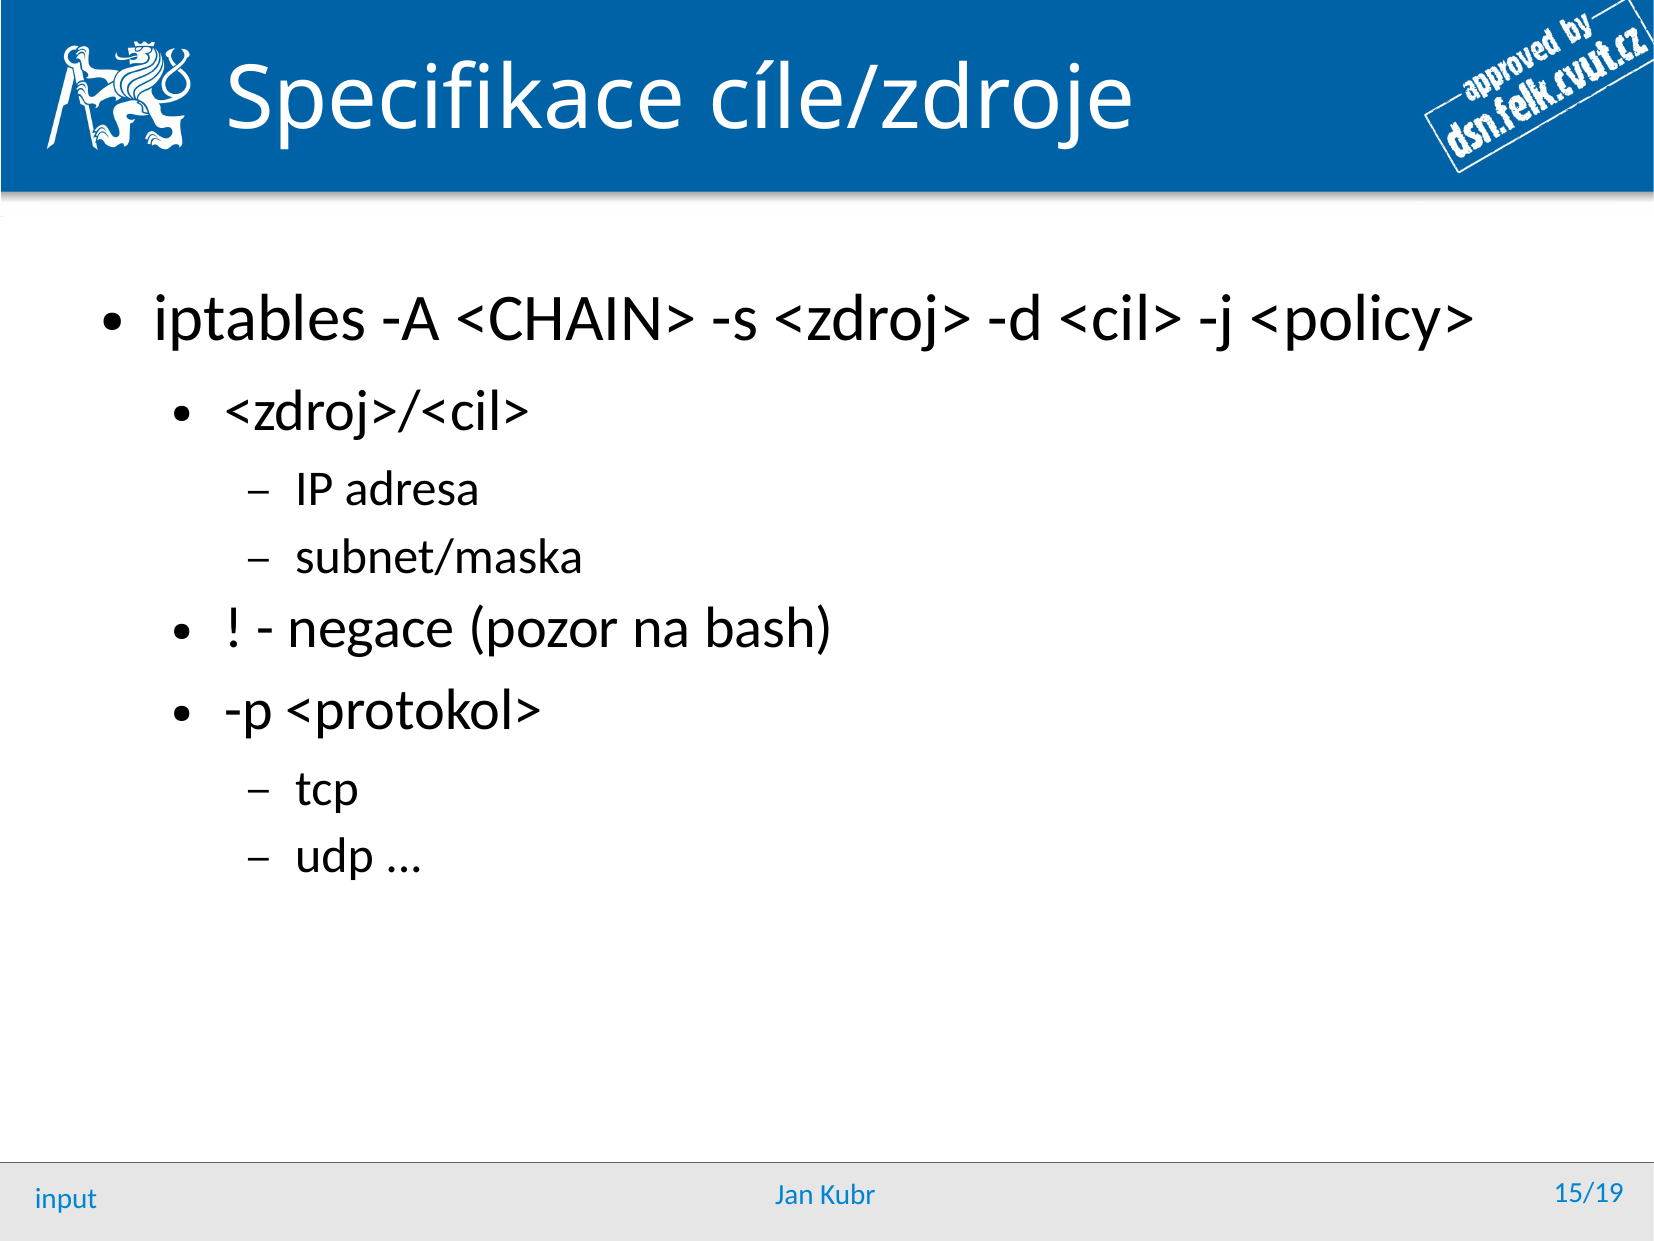

# Specifikace cíle/zdroje
iptables -A <CHAIN> -s <zdroj> -d <cil> -j <policy>
<zdroj>/<cil>
IP adresa
subnet/maska
! - negace (pozor na bash)
-p <protokol>
tcp
udp ...
15
Jan Kubr
02/2006